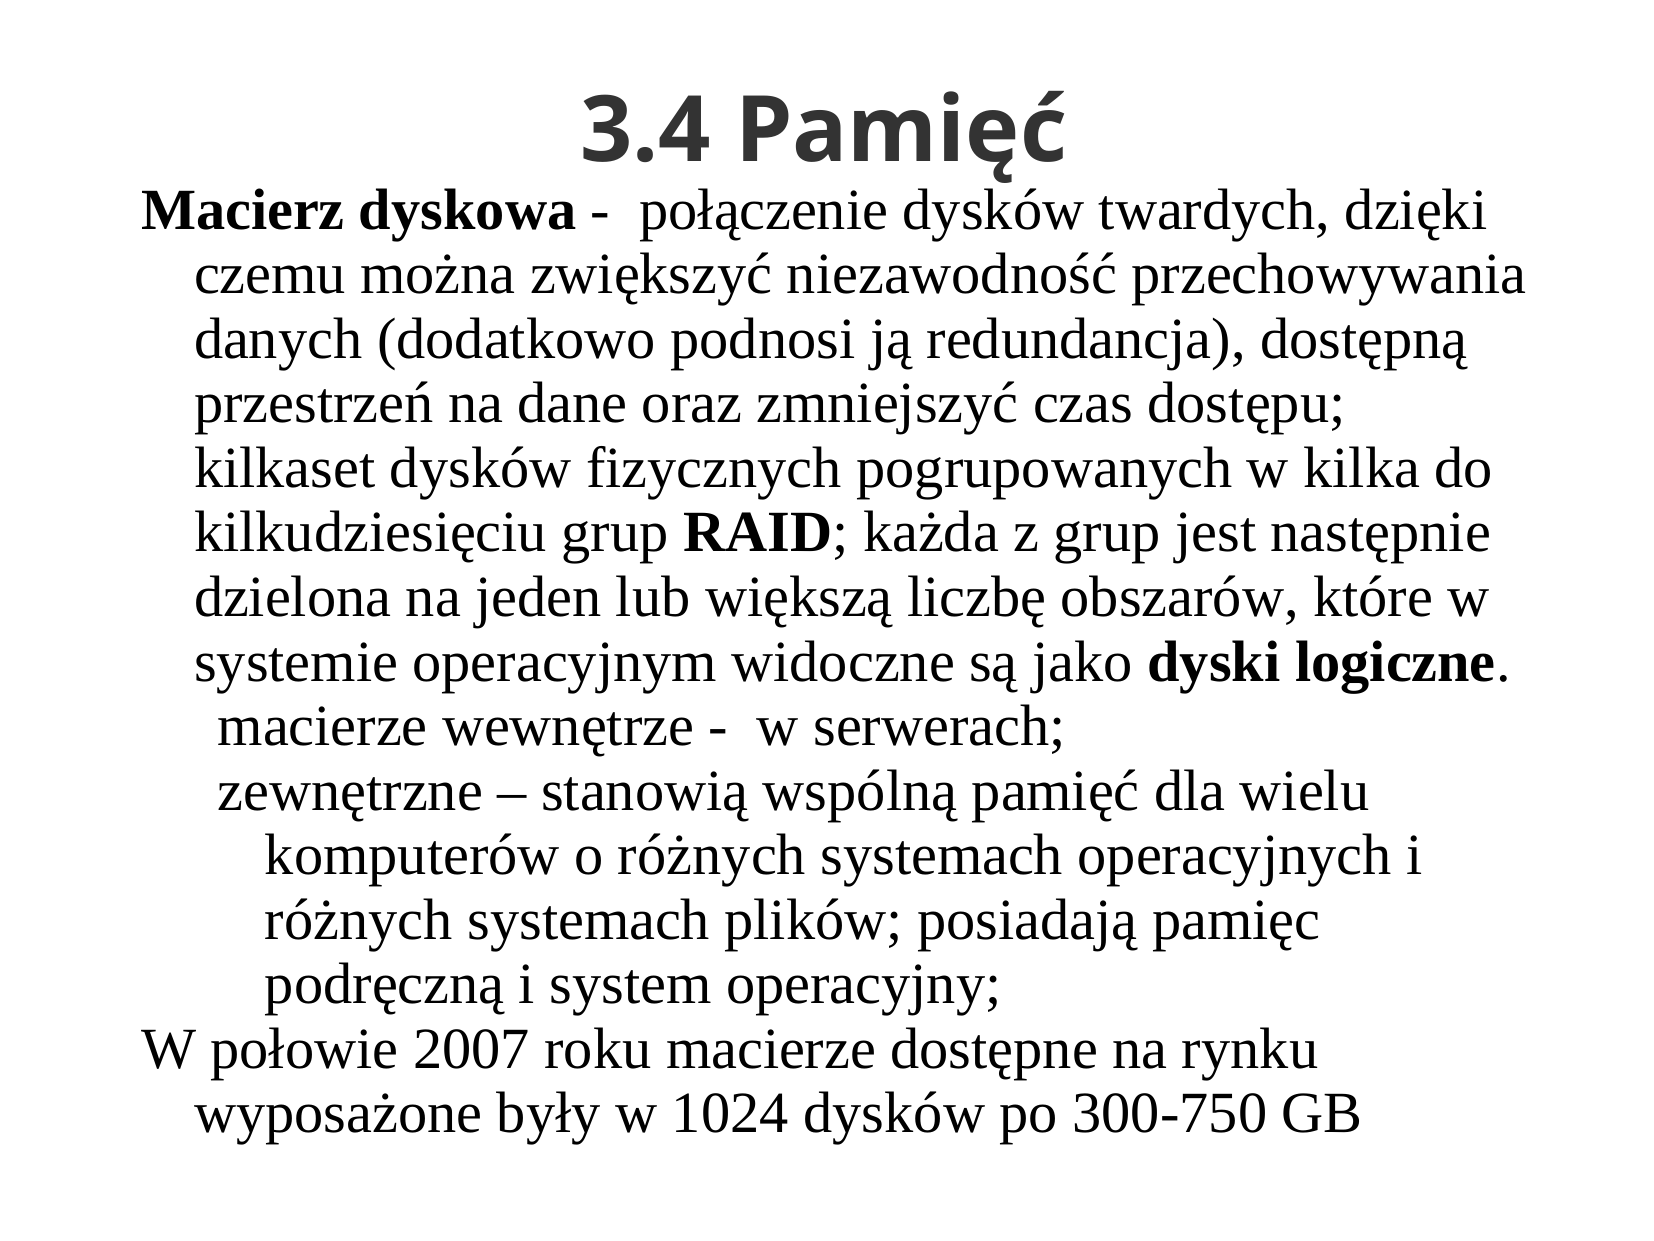

# 3.4 Pamięć
Macierz dyskowa - połączenie dysków twardych, dzięki czemu można zwiększyć niezawodność przechowywania danych (dodatkowo podnosi ją redundancja), dostępną przestrzeń na dane oraz zmniejszyć czas dostępu; kilkaset dysków fizycznych pogrupowanych w kilka do kilkudziesięciu grup RAID; każda z grup jest następnie dzielona na jeden lub większą liczbę obszarów, które w systemie operacyjnym widoczne są jako dyski logiczne.
macierze wewnętrze - w serwerach;
zewnętrzne – stanowią wspólną pamięć dla wielu komputerów o różnych systemach operacyjnych i różnych systemach plików; posiadają pamięc podręczną i system operacyjny;
W połowie 2007 roku macierze dostępne na rynku wyposażone były w 1024 dysków po 300-750 GB